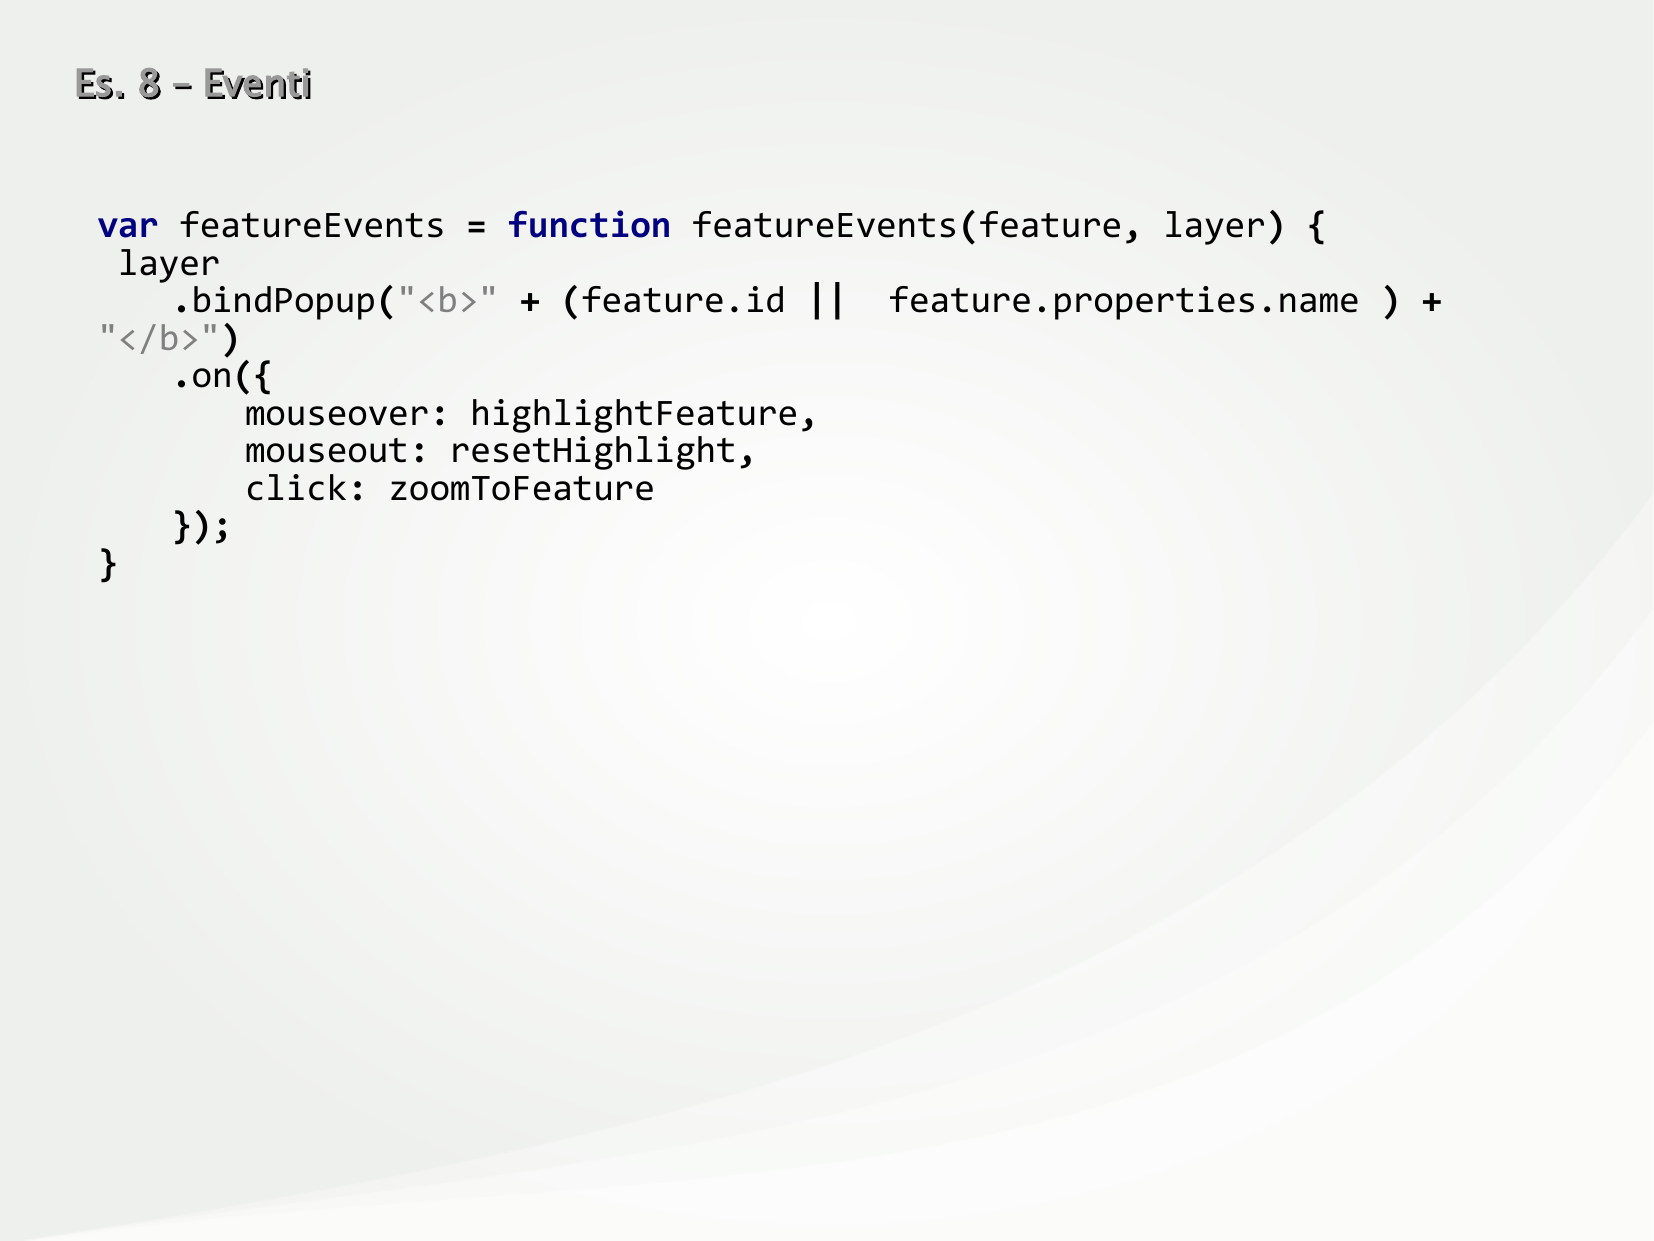

Es. 8 – Eventi
var featureEvents = function featureEvents(feature, layer) {
 layer
	.bindPopup("<b>" + (feature.id || feature.properties.name ) + "</b>")
	.on({
		mouseover: highlightFeature,
		mouseout: resetHighlight,
		click: zoomToFeature
	});
}